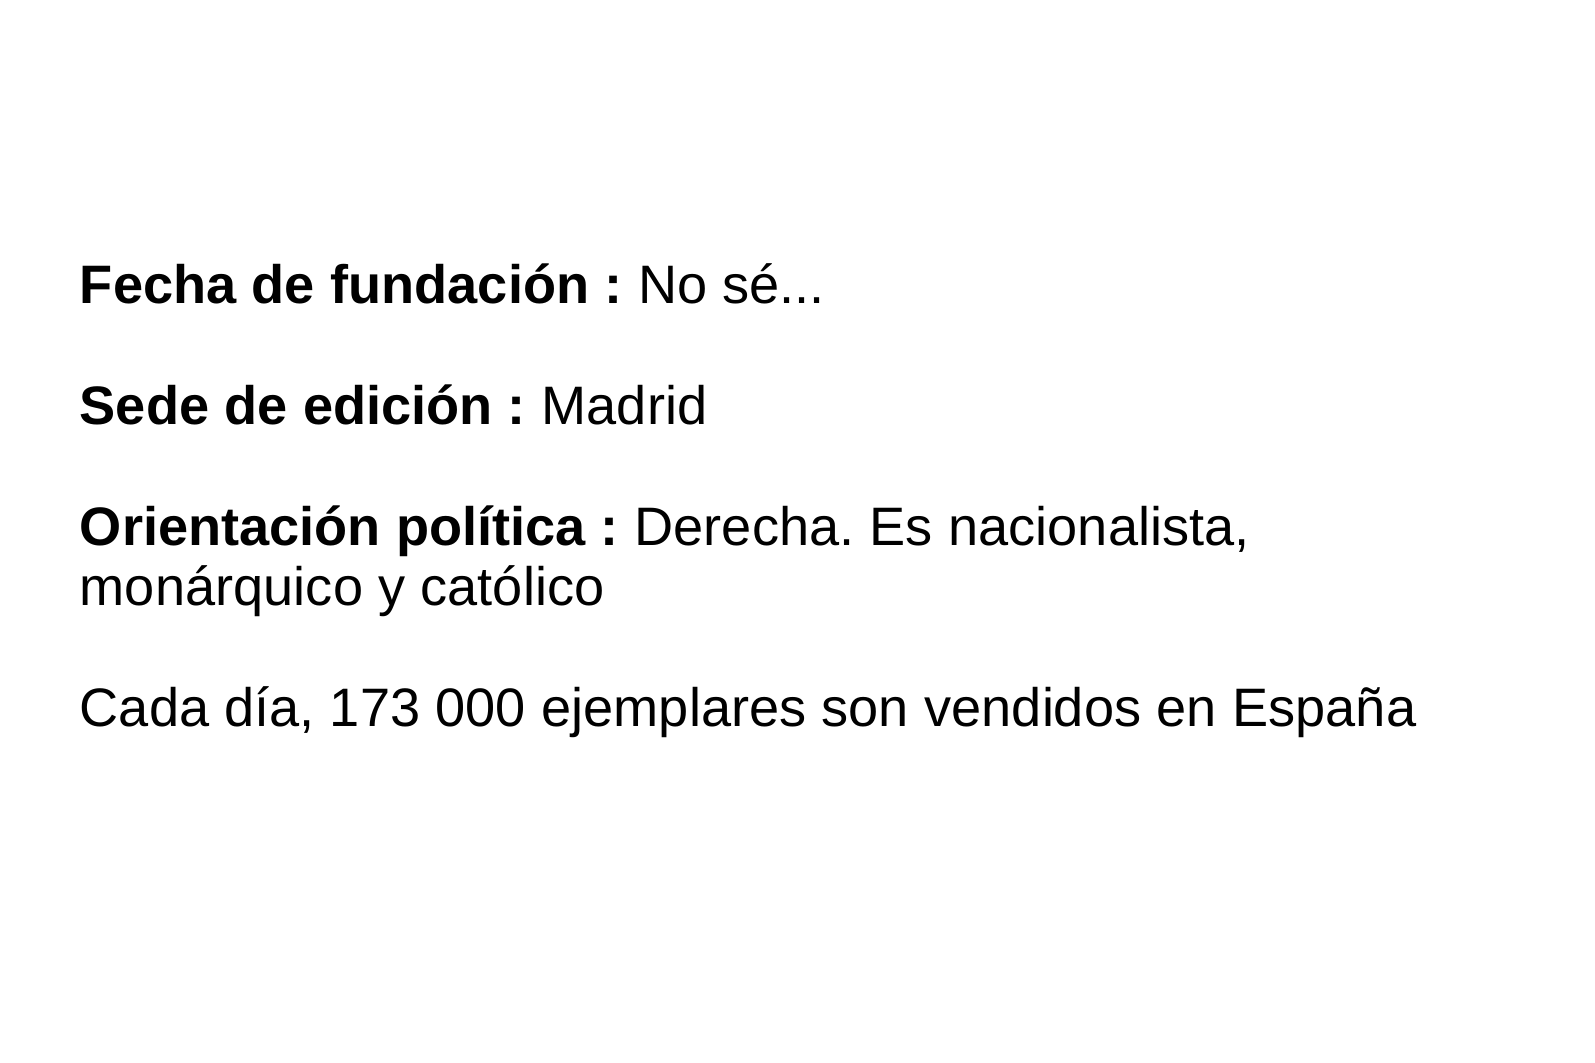

# Fecha de fundación : No sé...
Sede de edición : Madrid
Orientación política : Derecha. Es nacionalista, monárquico y católico
Cada día, 173 000 ejemplares son vendidos en España